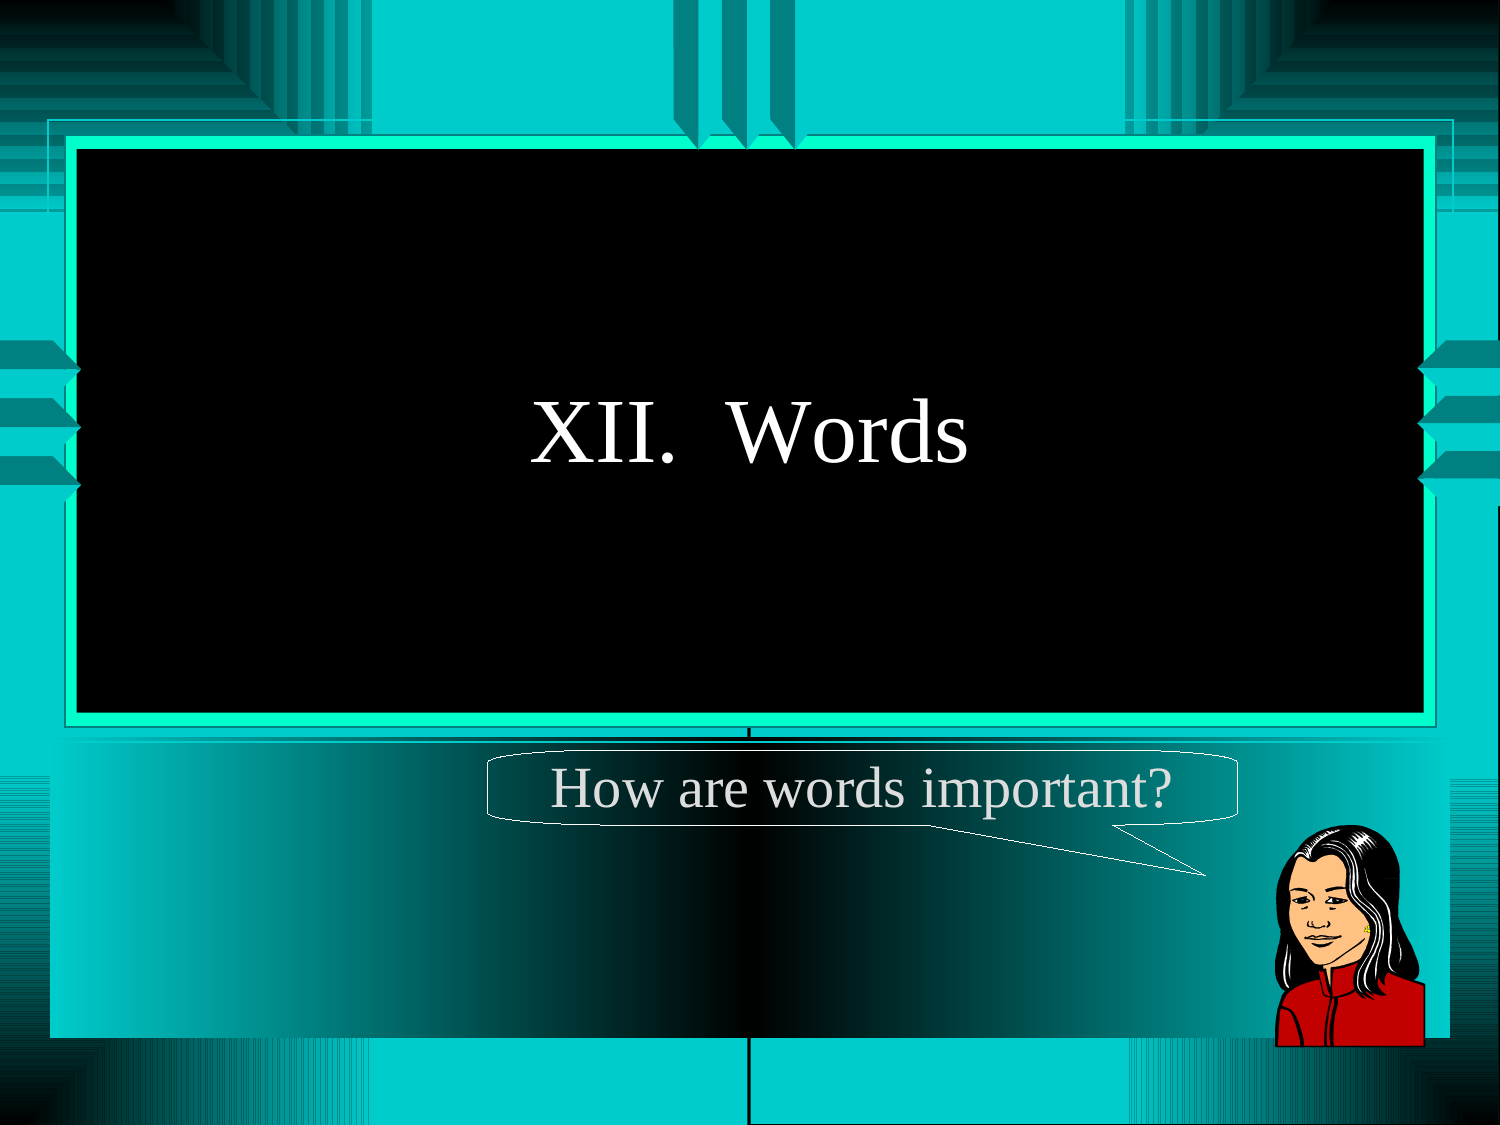

# XII. Words
How are words important?